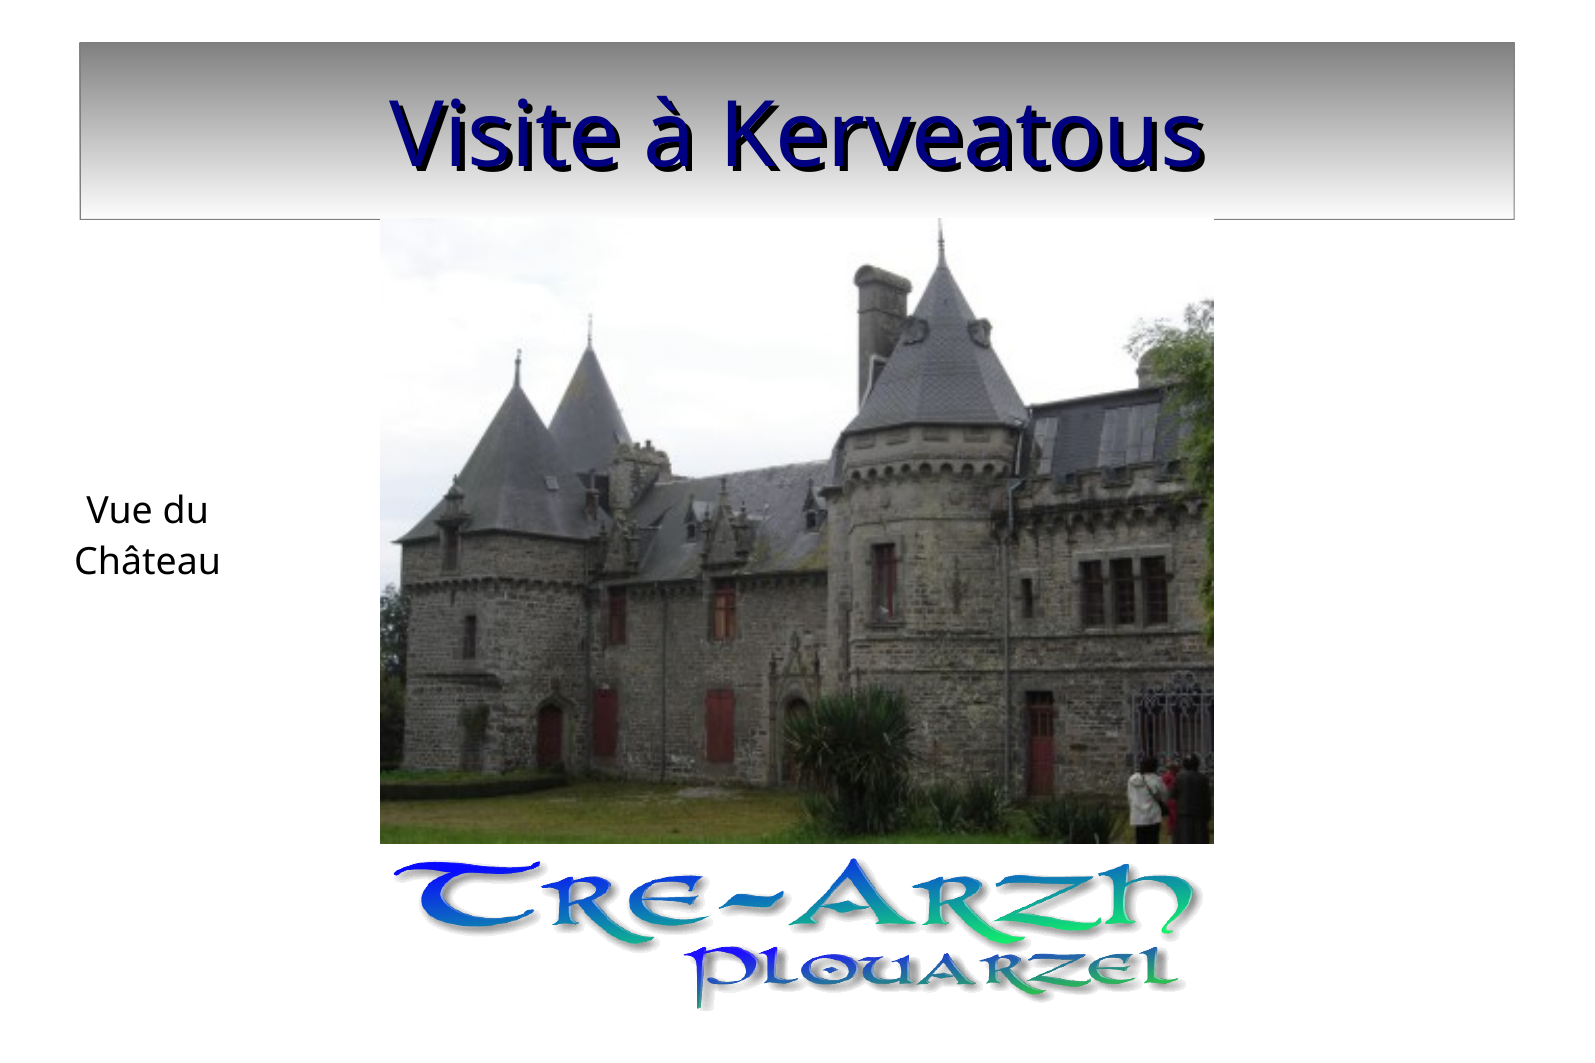

# Visite à Kerveatous
Vue du Château